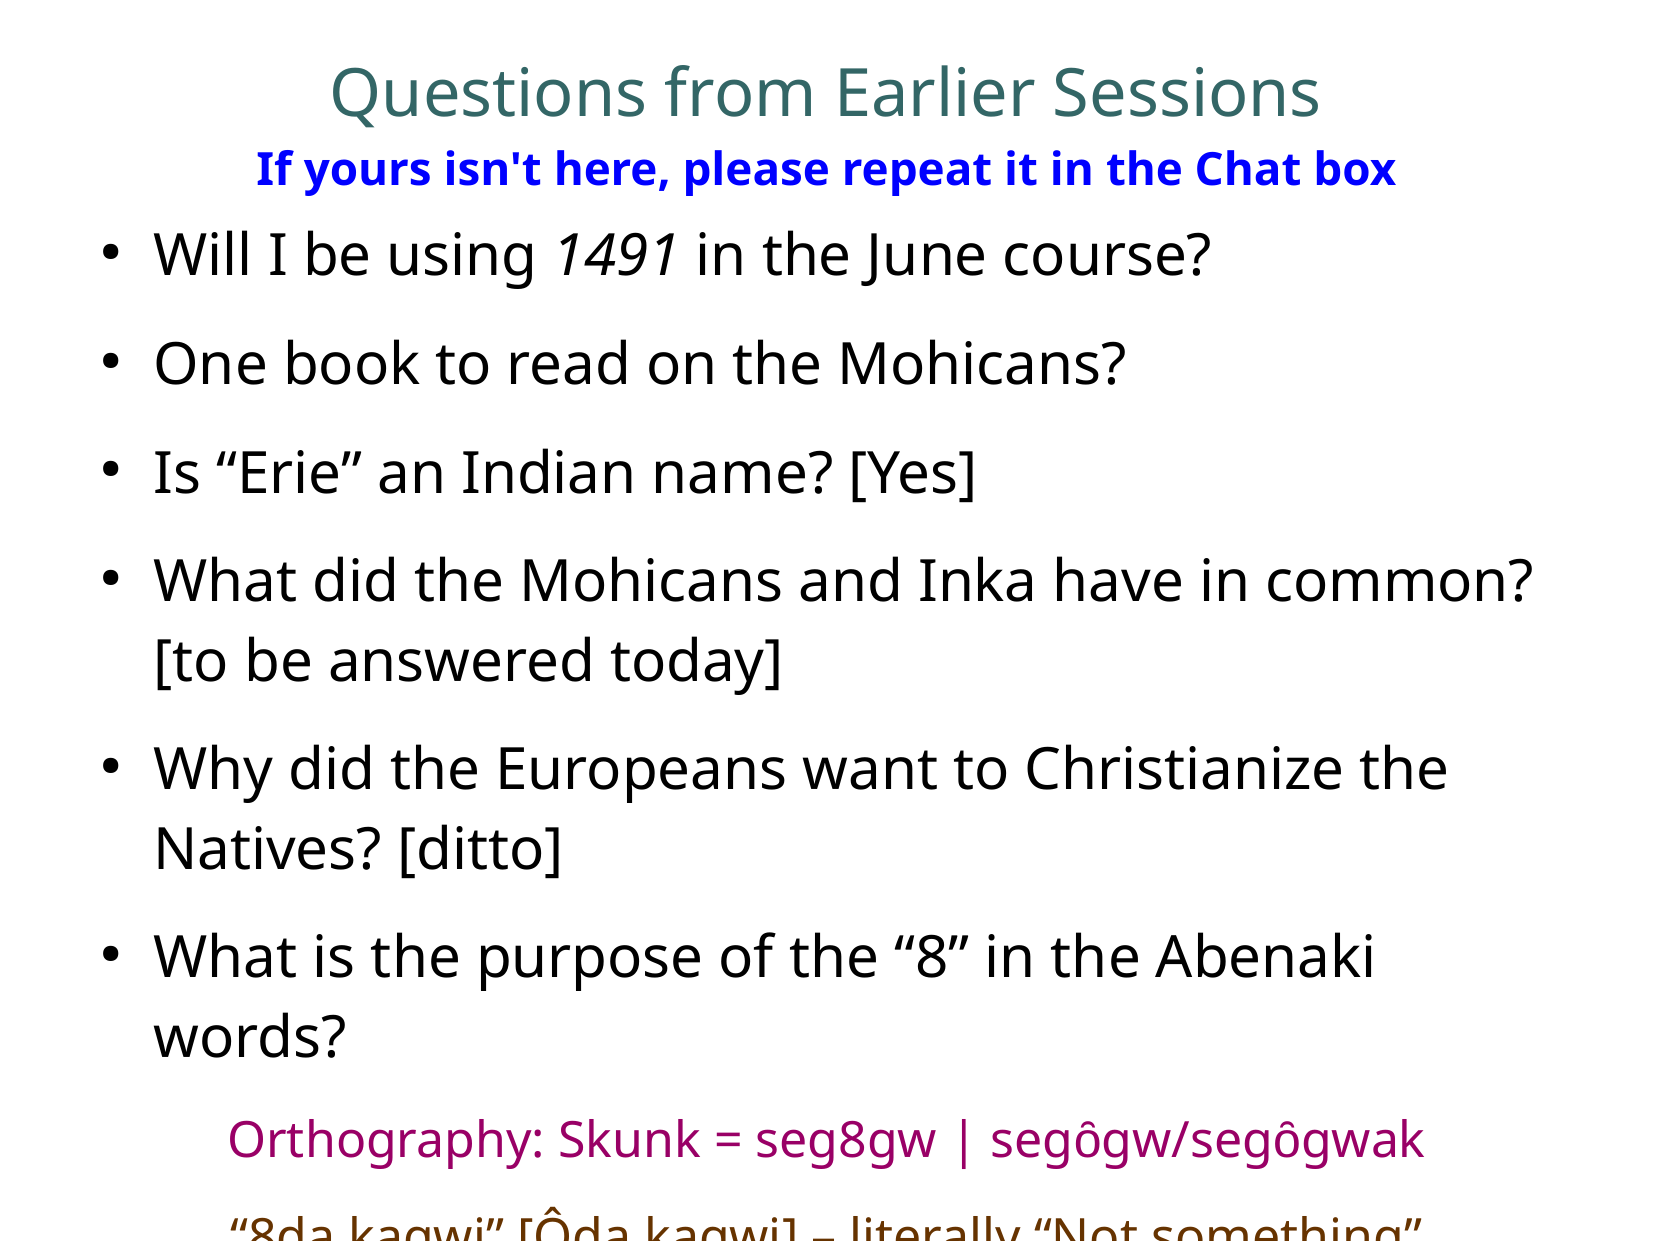

# Questions from Earlier Sessions If yours isn't here, please repeat it in the Chat box
Will I be using 1491 in the June course?
One book to read on the Mohicans?
Is “Erie” an Indian name? [Yes]
What did the Mohicans and Inka have in common? [to be answered today]
Why did the Europeans want to Christianize the Natives? [ditto]
What is the purpose of the “8” in the Abenaki words?
Orthography: Skunk = seg8gw | segȏgw/segȏgwak
“8da kagwi” [Ôda kagwi] – literally “Not something”